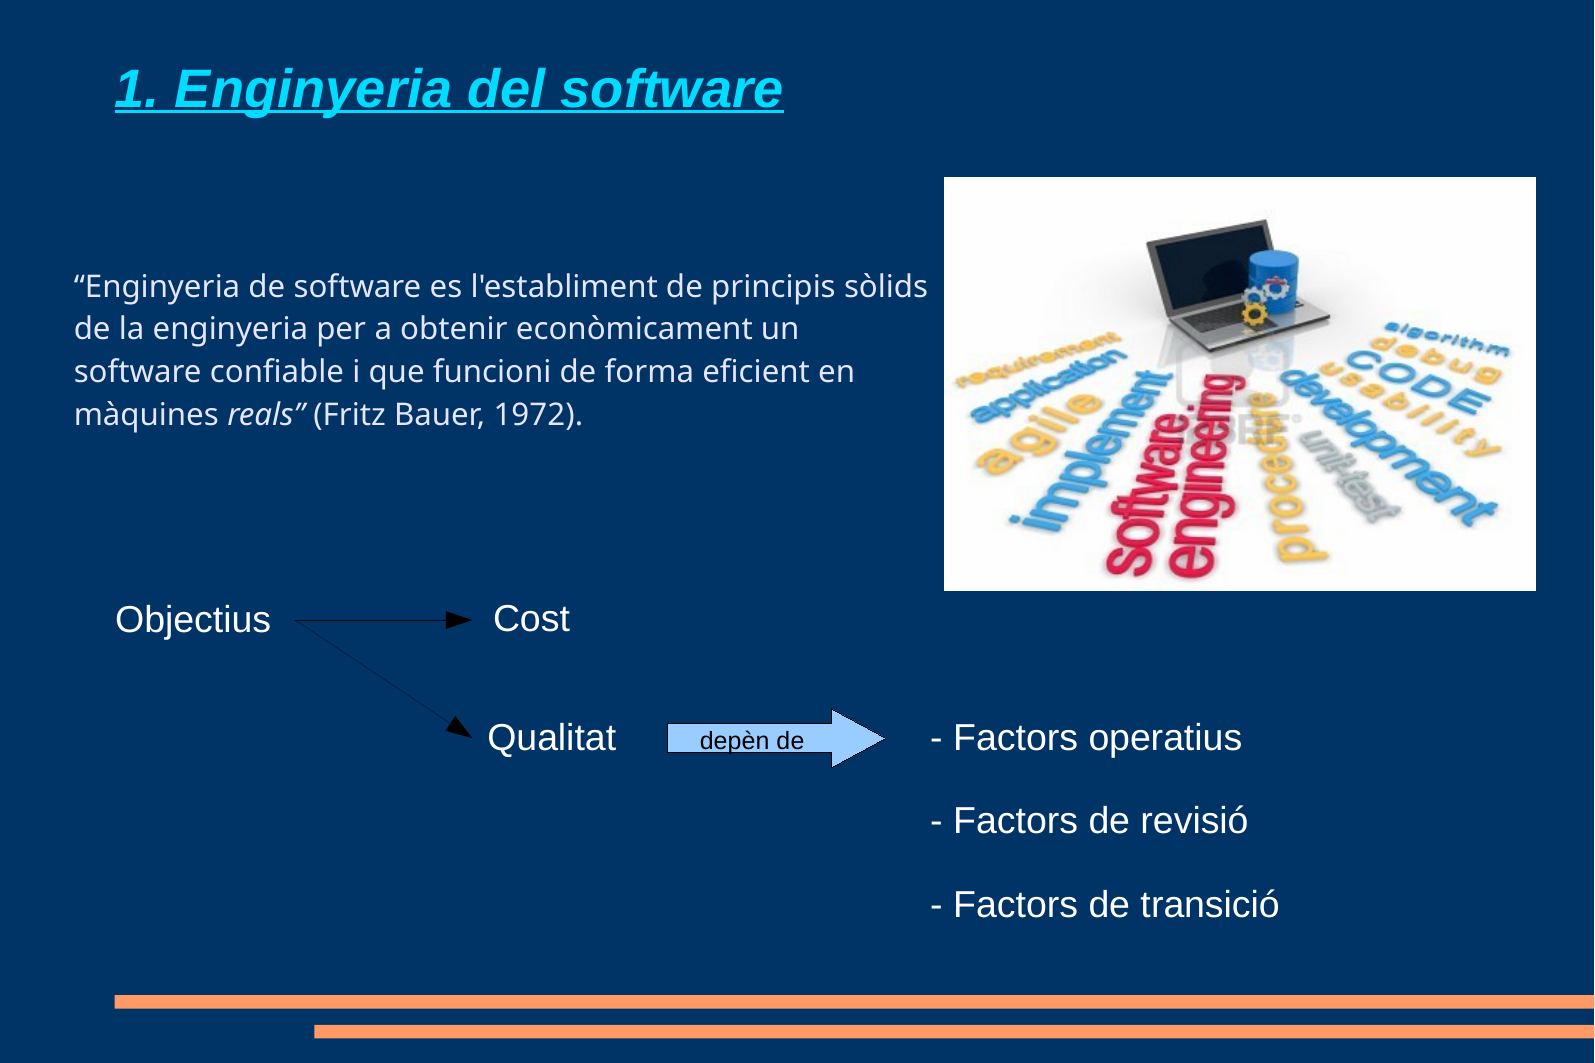

# 1. Enginyeria del software
“Enginyeria de software es l'establiment de principis sòlids de la enginyeria per a obtenir econòmicament un software confiable i que funcioni de forma eficient en màquines reals” (Fritz Bauer, 1972).
Cost
Objectius
Qualitat
- Factors operatius
- Factors de revisió
- Factors de transició
depèn de